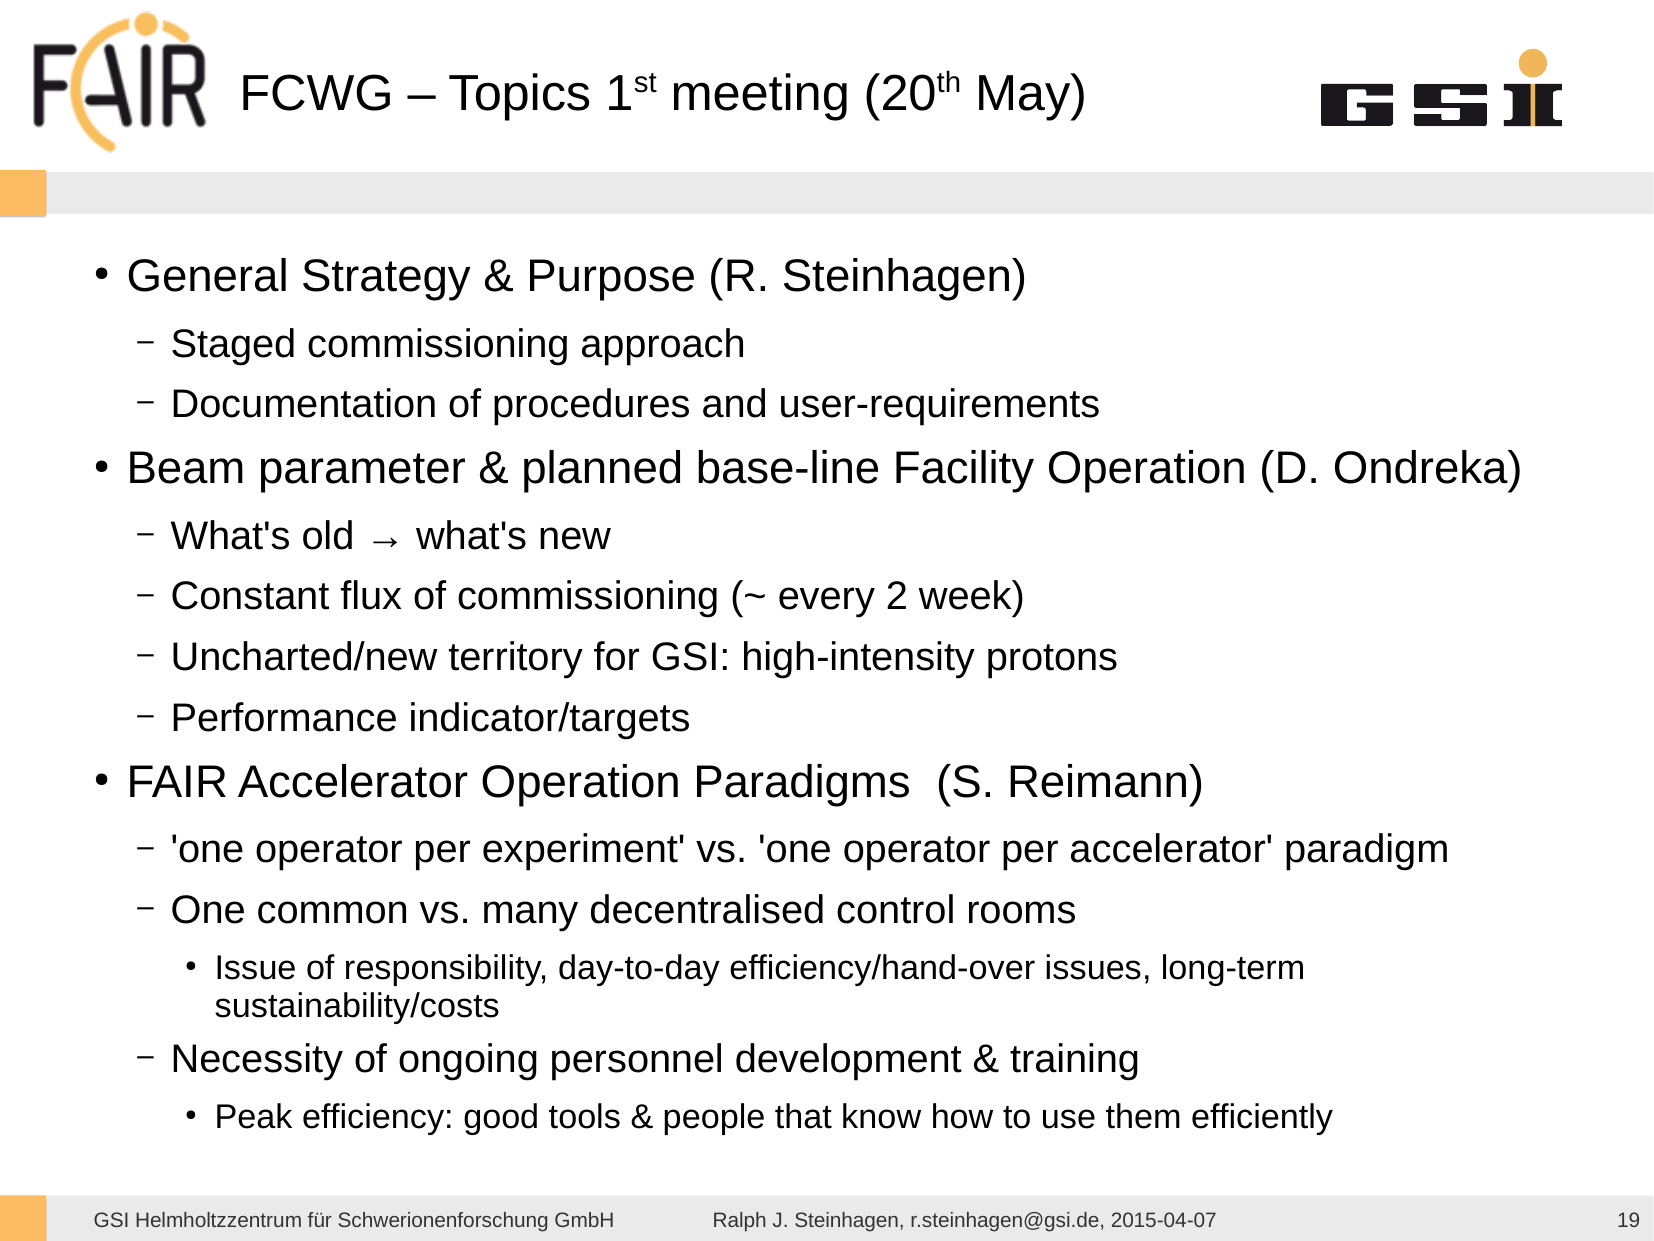

# FCWG – Topics 1st meeting (20th May)
General Strategy & Purpose (R. Steinhagen)
Staged commissioning approach
Documentation of procedures and user-requirements
Beam parameter & planned base-line Facility Operation (D. Ondreka)
What's old → what's new
Constant flux of commissioning (~ every 2 week)
Uncharted/new territory for GSI: high-intensity protons
Performance indicator/targets
FAIR Accelerator Operation Paradigms (S. Reimann)
'one operator per experiment' vs. 'one operator per accelerator' paradigm
One common vs. many decentralised control rooms
Issue of responsibility, day-to-day efficiency/hand-over issues, long-term sustainability/costs
Necessity of ongoing personnel development & training
Peak efficiency: good tools & people that know how to use them efficiently